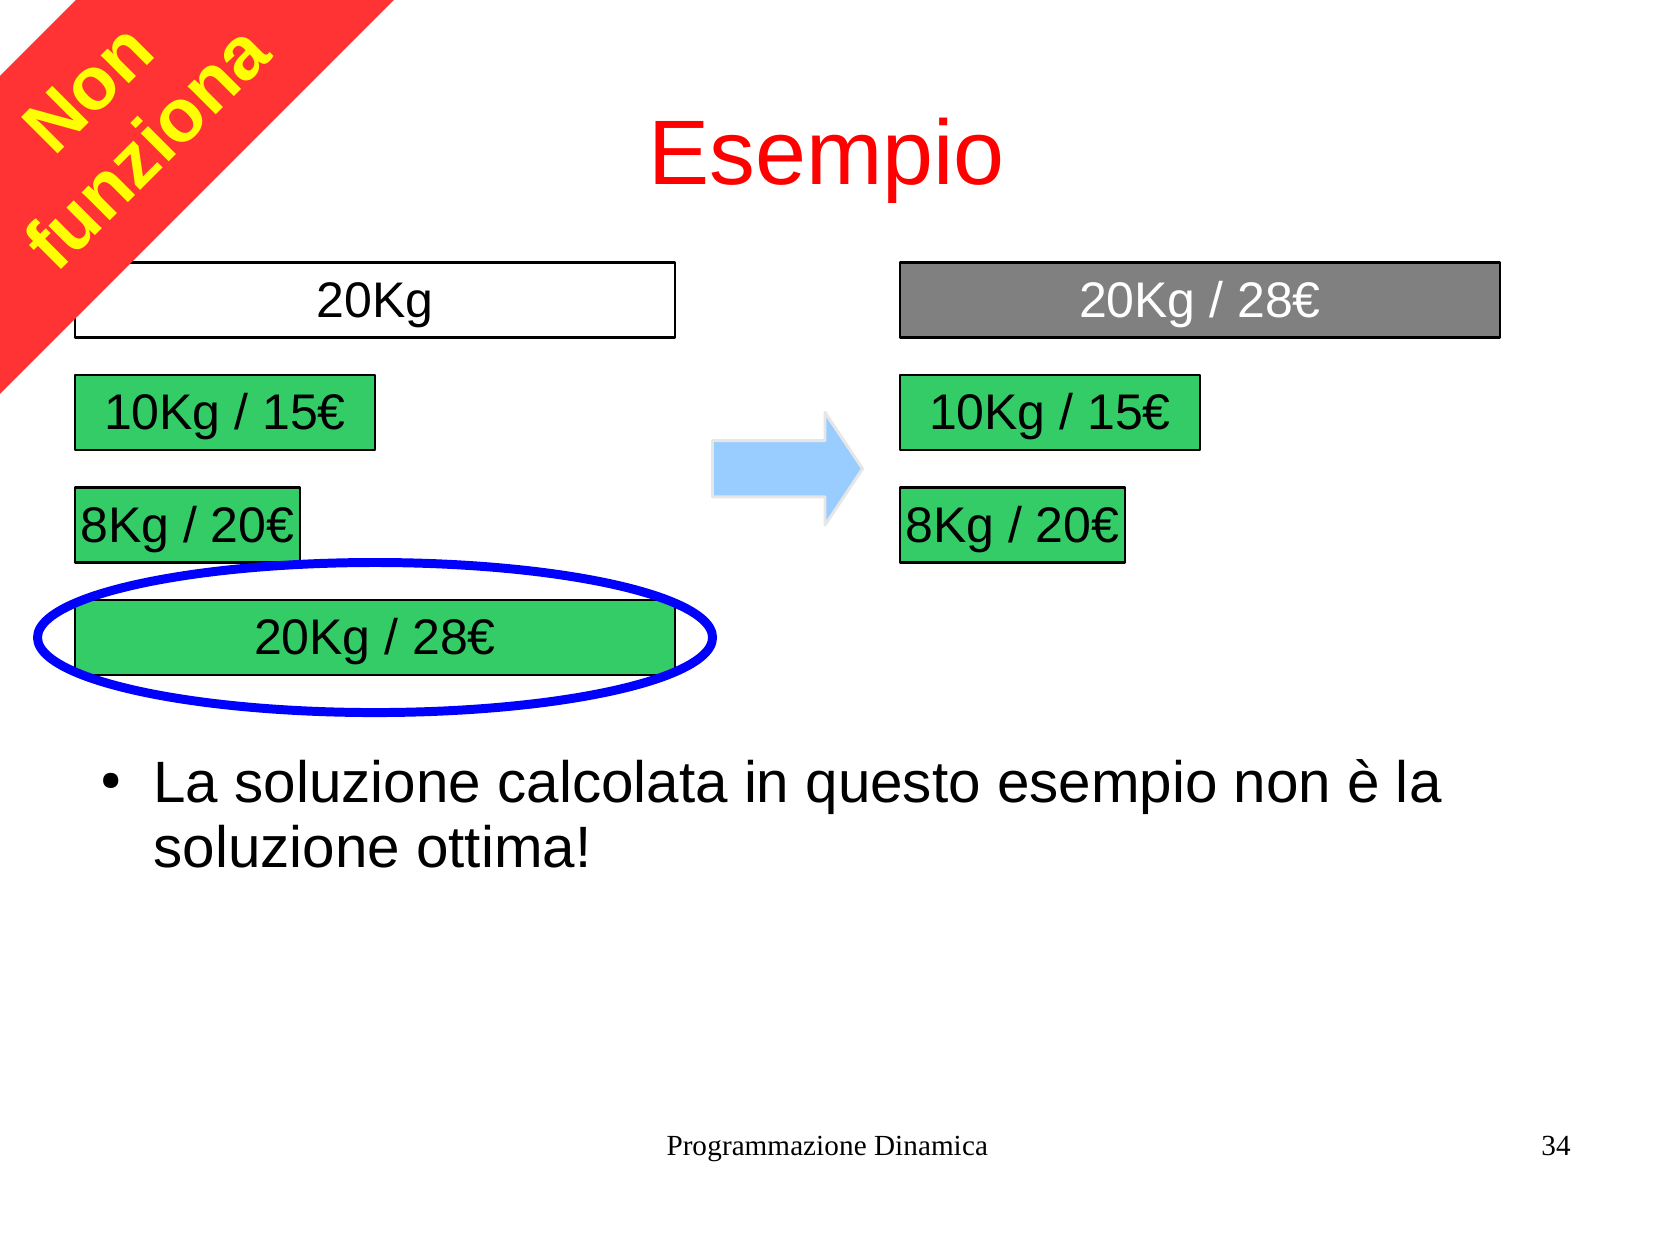

Non
funziona
# Esempio
20Kg
20Kg / 28€
10Kg / 15€
10Kg / 15€
8Kg / 20€
8Kg / 20€
20Kg / 28€
La soluzione calcolata in questo esempio non è la soluzione ottima!
Programmazione Dinamica
34